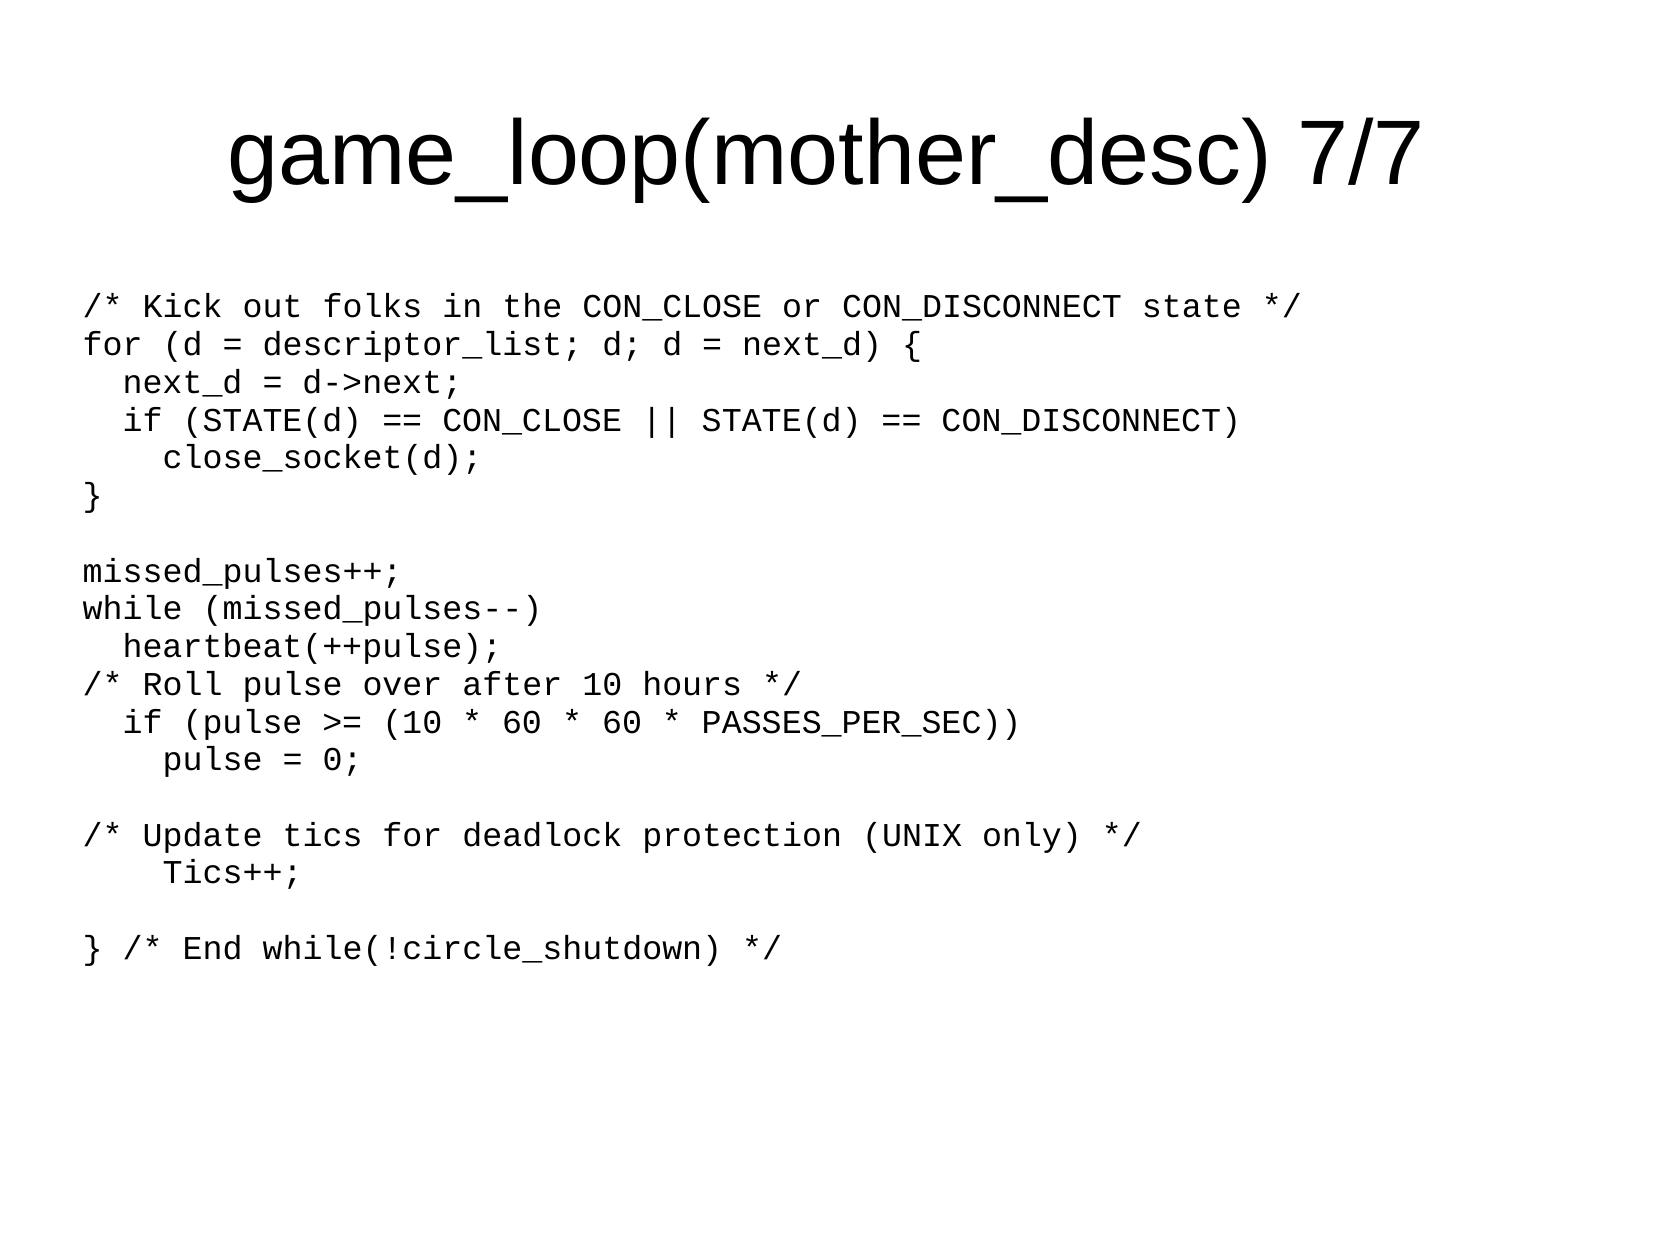

# game_loop(mother_desc) 7/7
/* Kick out folks in the CON_CLOSE or CON_DISCONNECT state */
for (d = descriptor_list; d; d = next_d) {
 next_d = d->next;
 if (STATE(d) == CON_CLOSE || STATE(d) == CON_DISCONNECT)
 close_socket(d);
}
missed_pulses++;
while (missed_pulses--)
 heartbeat(++pulse);
/* Roll pulse over after 10 hours */
 if (pulse >= (10 * 60 * 60 * PASSES_PER_SEC))
 pulse = 0;
/* Update tics for deadlock protection (UNIX only) */
 Tics++;
} /* End while(!circle_shutdown) */